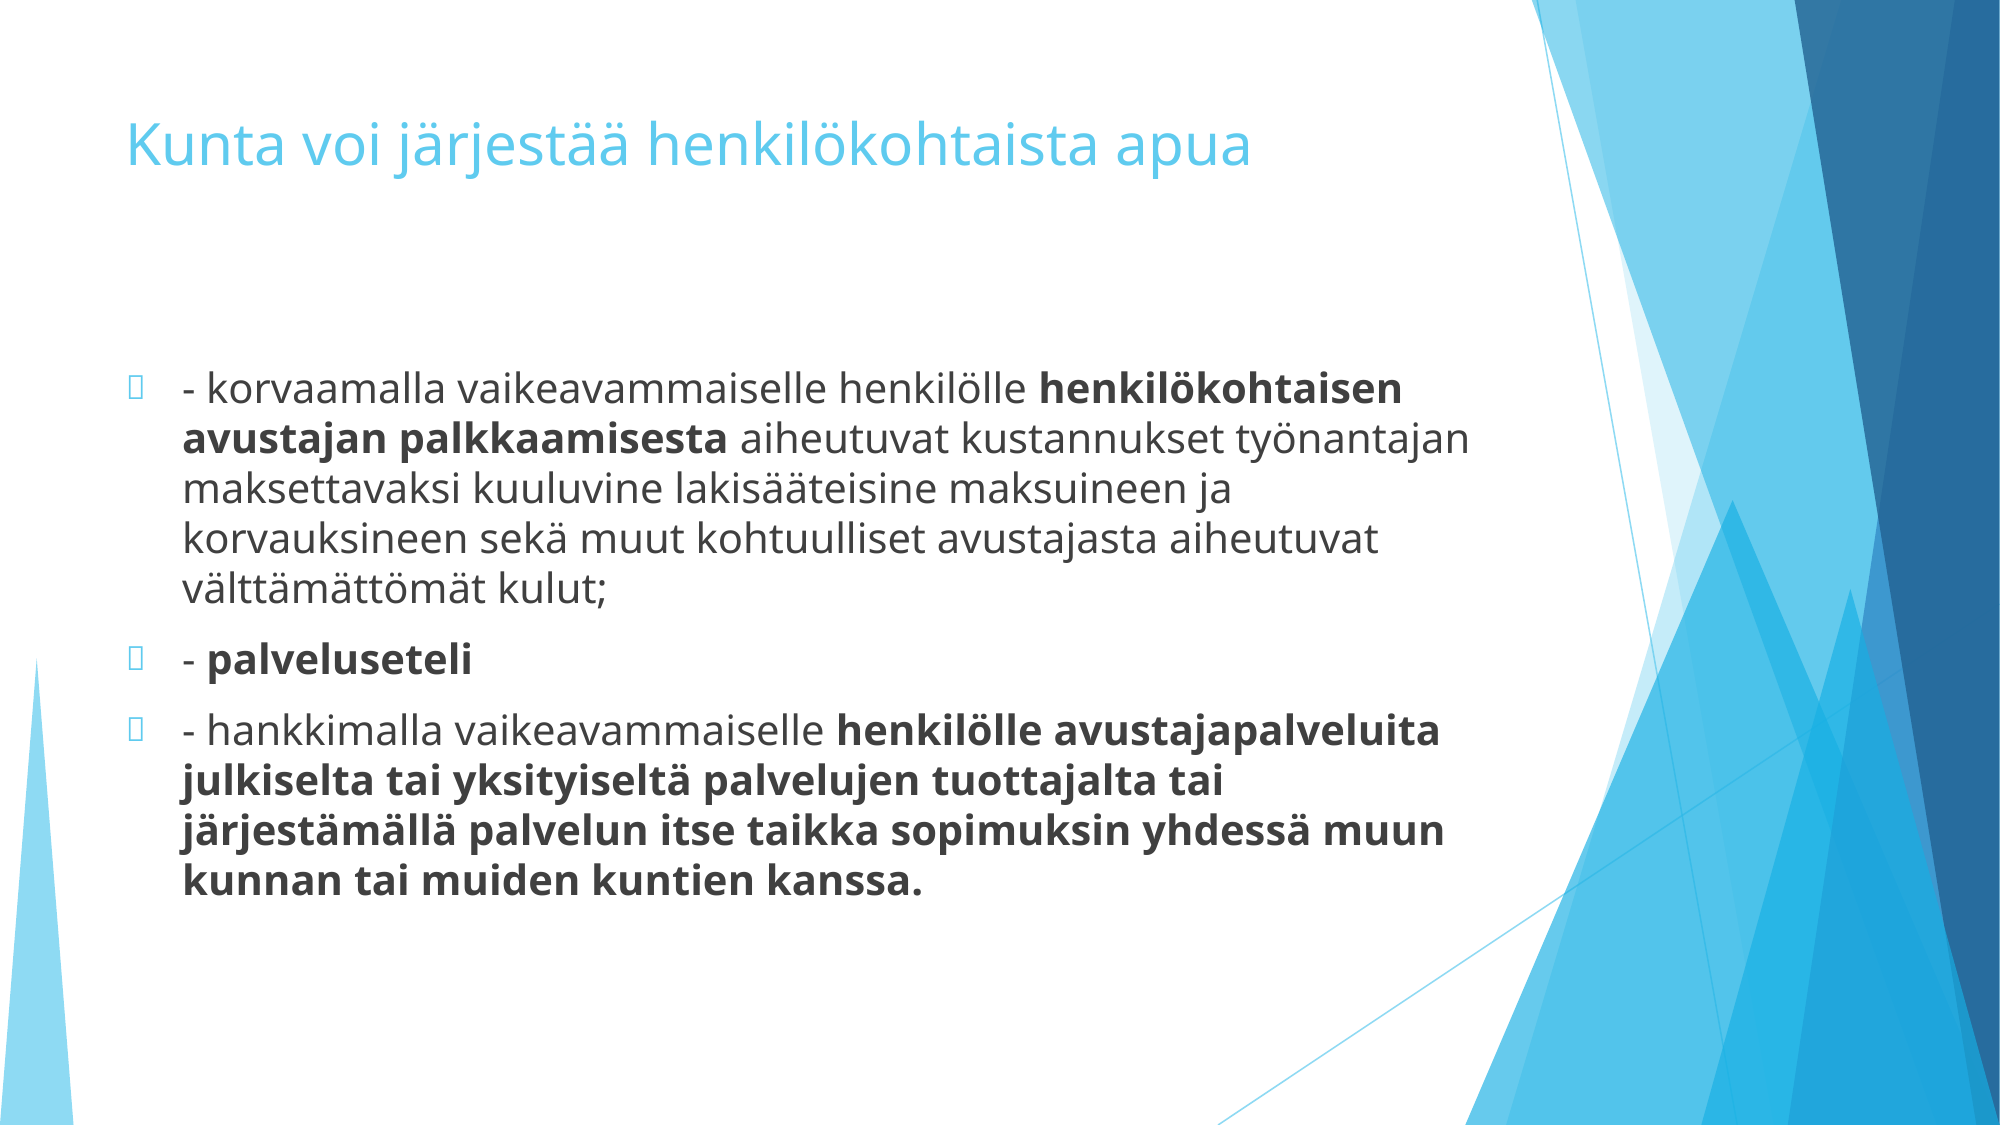

# Kunta voi järjestää henkilökohtaista apua
- korvaamalla vaikeavammaiselle henkilölle henkilökohtaisen avustajan palkkaamisesta aiheutuvat kustannukset työnantajan maksettavaksi kuuluvine lakisääteisine maksuineen ja korvauksineen sekä muut kohtuulliset avustajasta aiheutuvat välttämättömät kulut;
- palveluseteli
- hankkimalla vaikeavammaiselle henkilölle avustajapalveluita julkiselta tai yksityiseltä palvelujen tuottajalta tai järjestämällä palvelun itse taikka sopimuksin yhdessä muun kunnan tai muiden kuntien kanssa.